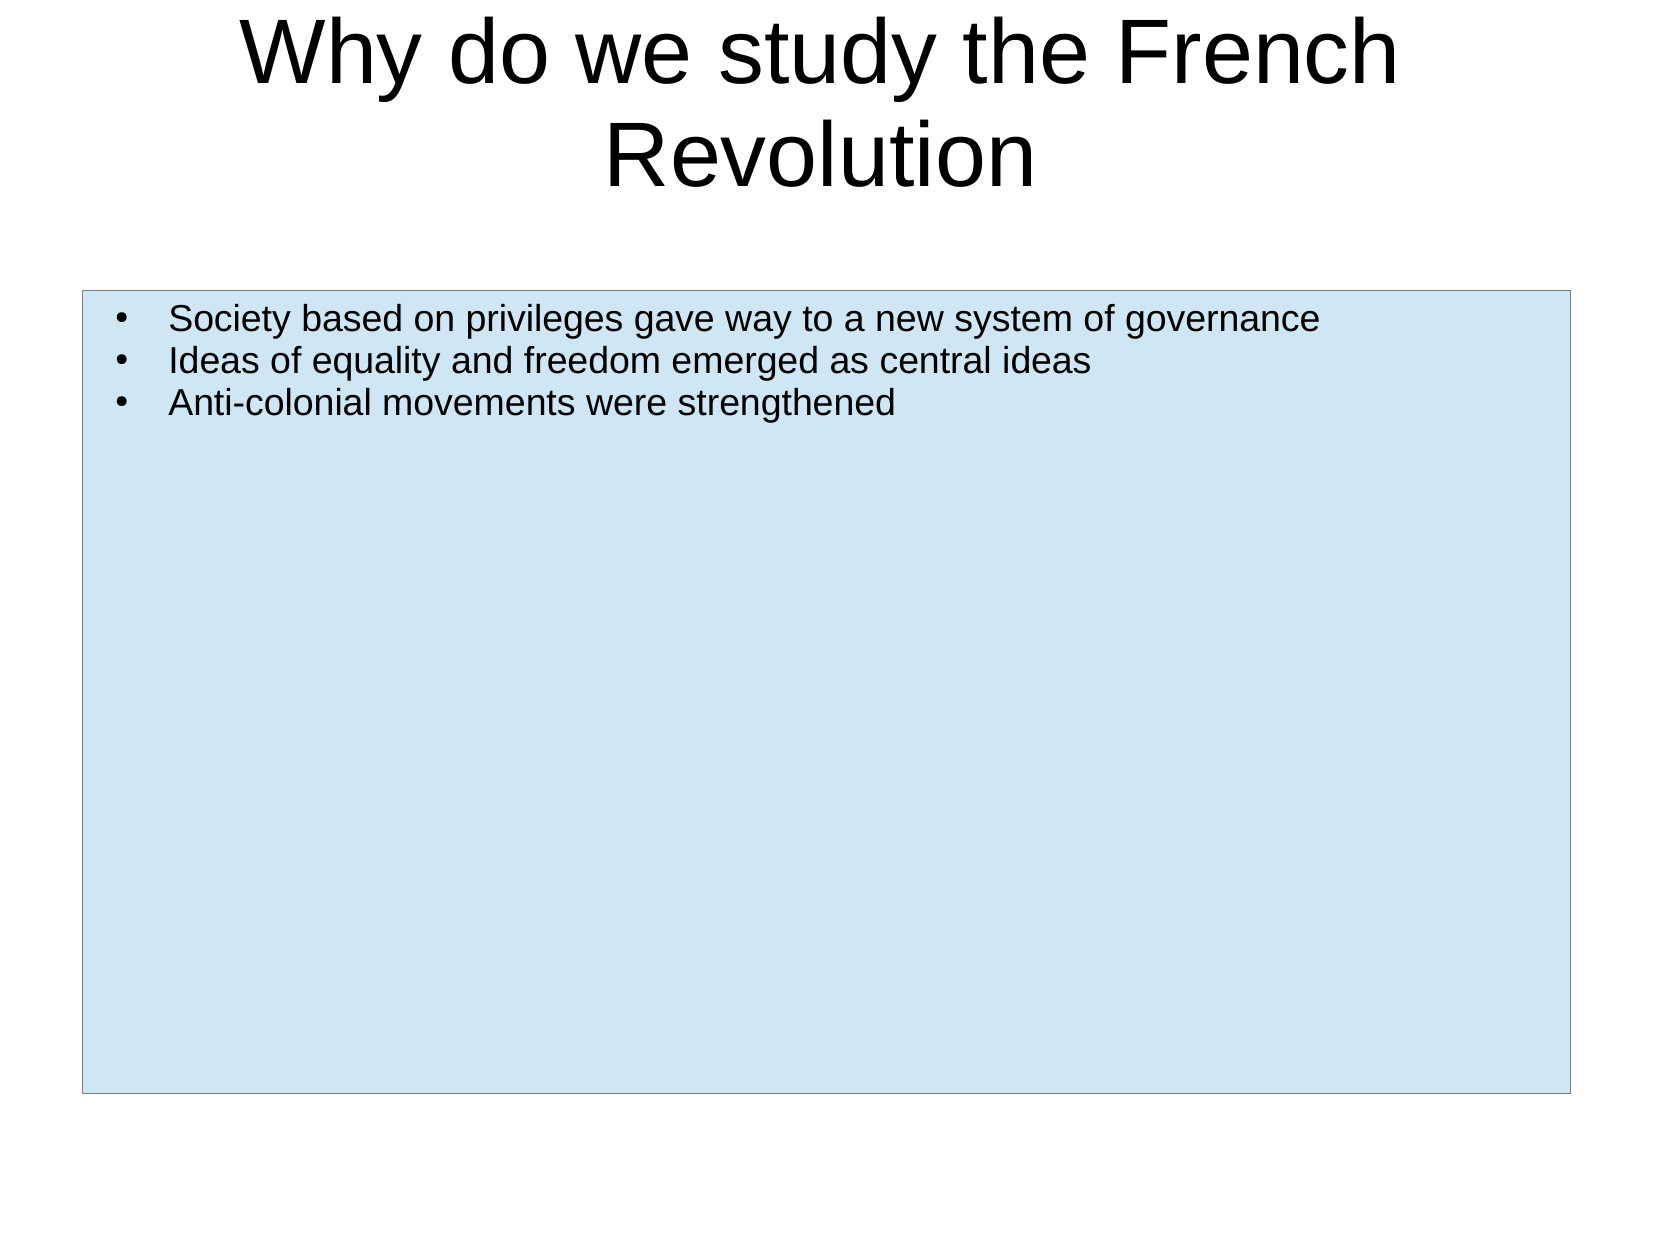

# Why do we study the French Revolution
Society based on privileges gave way to a new system of governance
Ideas of equality and freedom emerged as central ideas
Anti-colonial movements were strengthened